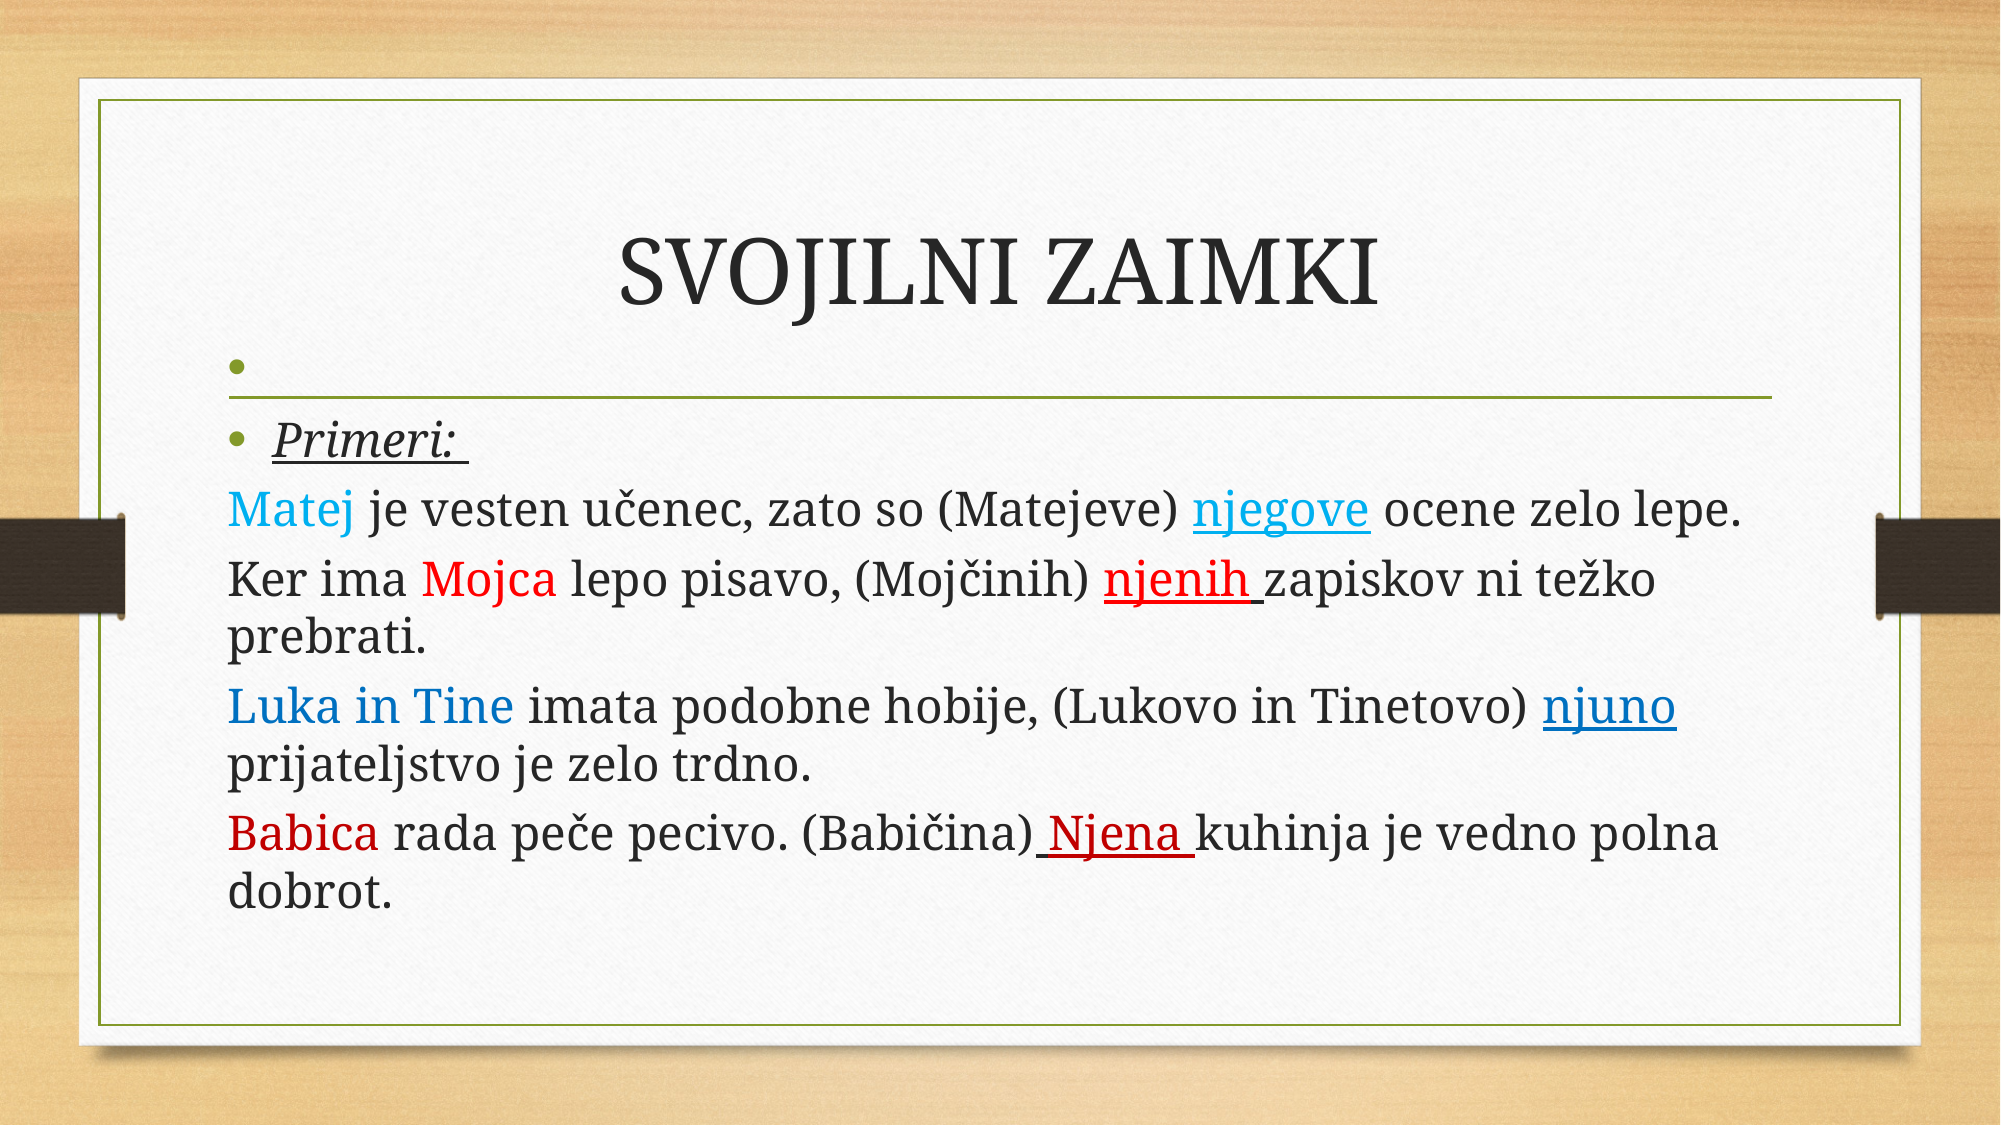

# SVOJILNI ZAIMKI
Primeri:
Matej je vesten učenec, zato so (Matejeve) njegove ocene zelo lepe.
Ker ima Mojca lepo pisavo, (Mojčinih) njenih zapiskov ni težko prebrati.
Luka in Tine imata podobne hobije, (Lukovo in Tinetovo) njuno prijateljstvo je zelo trdno.
Babica rada peče pecivo. (Babičina) Njena kuhinja je vedno polna dobrot.